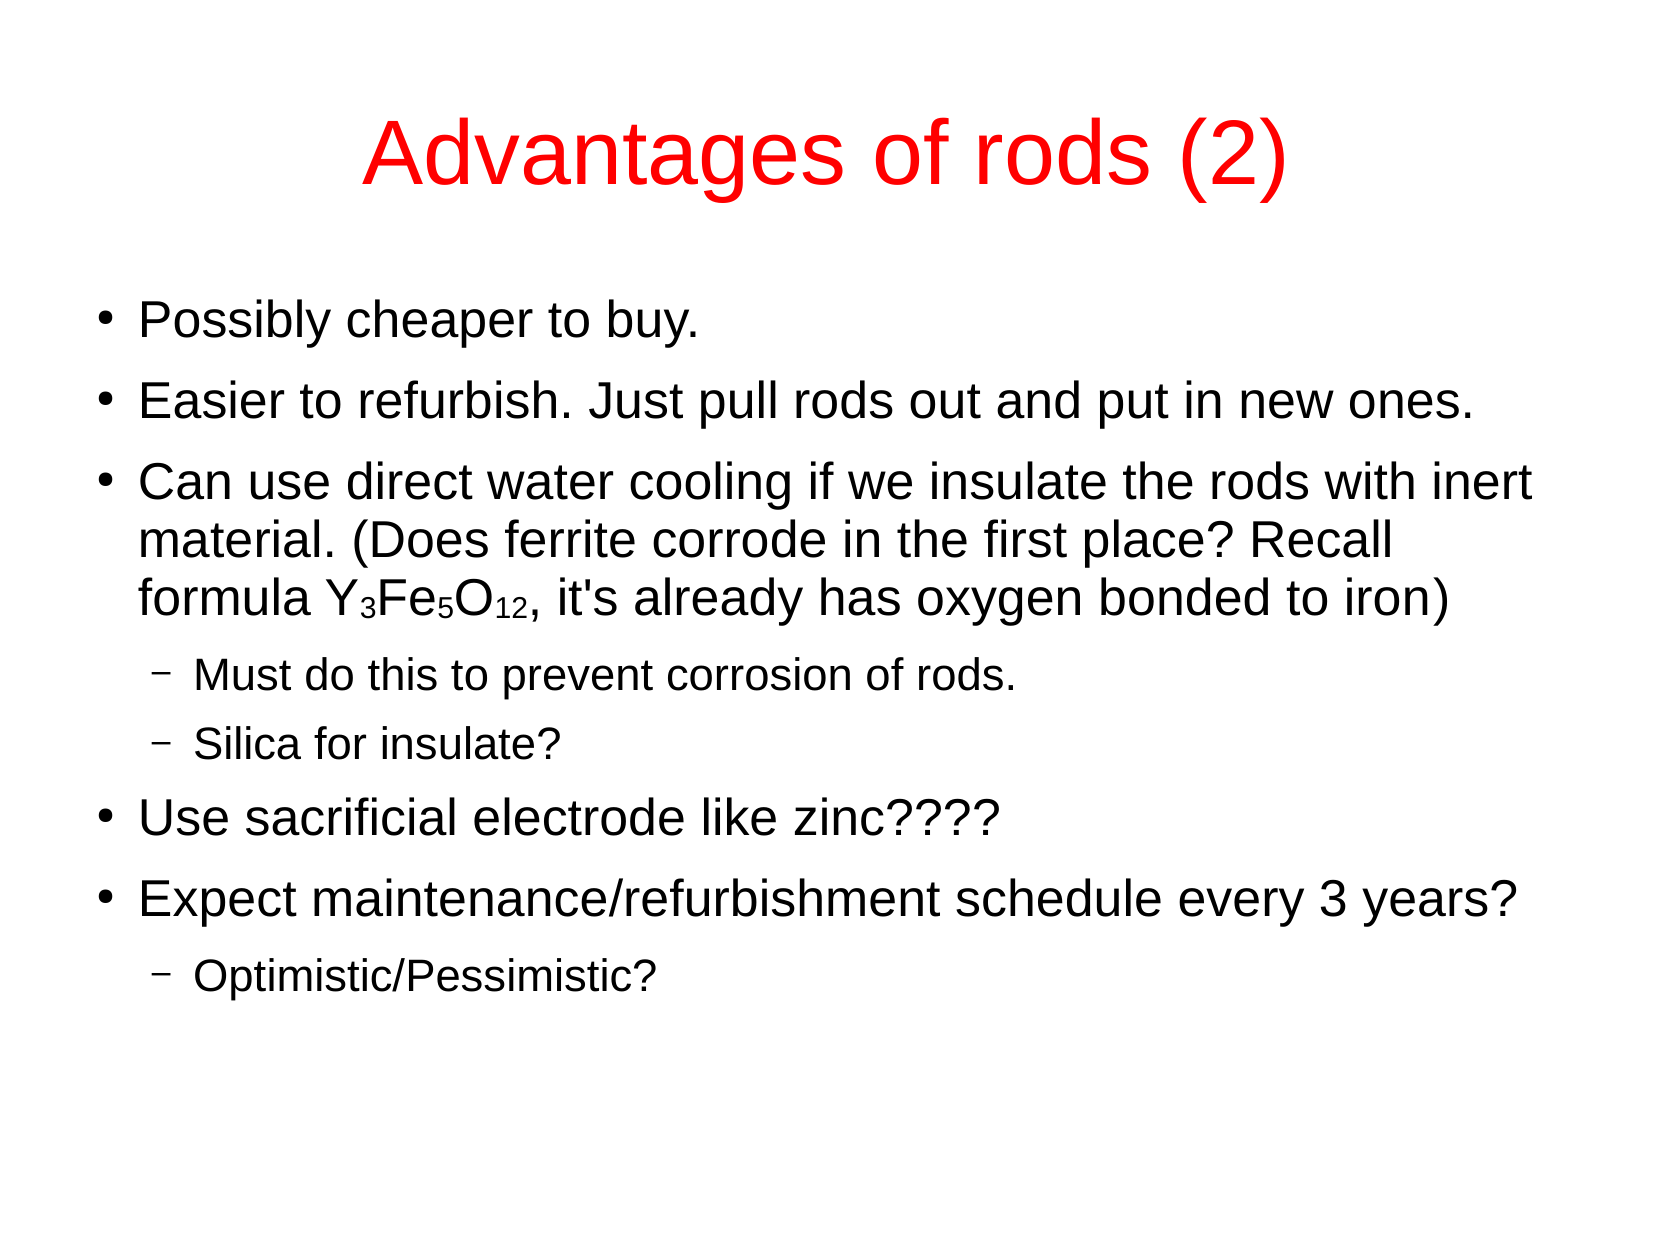

# Advantages of rods (2)
Possibly cheaper to buy.
Easier to refurbish. Just pull rods out and put in new ones.
Can use direct water cooling if we insulate the rods with inert material. (Does ferrite corrode in the first place? Recall formula Y3Fe5O12, it's already has oxygen bonded to iron)
Must do this to prevent corrosion of rods.
Silica for insulate?
Use sacrificial electrode like zinc????
Expect maintenance/refurbishment schedule every 3 years?
Optimistic/Pessimistic?